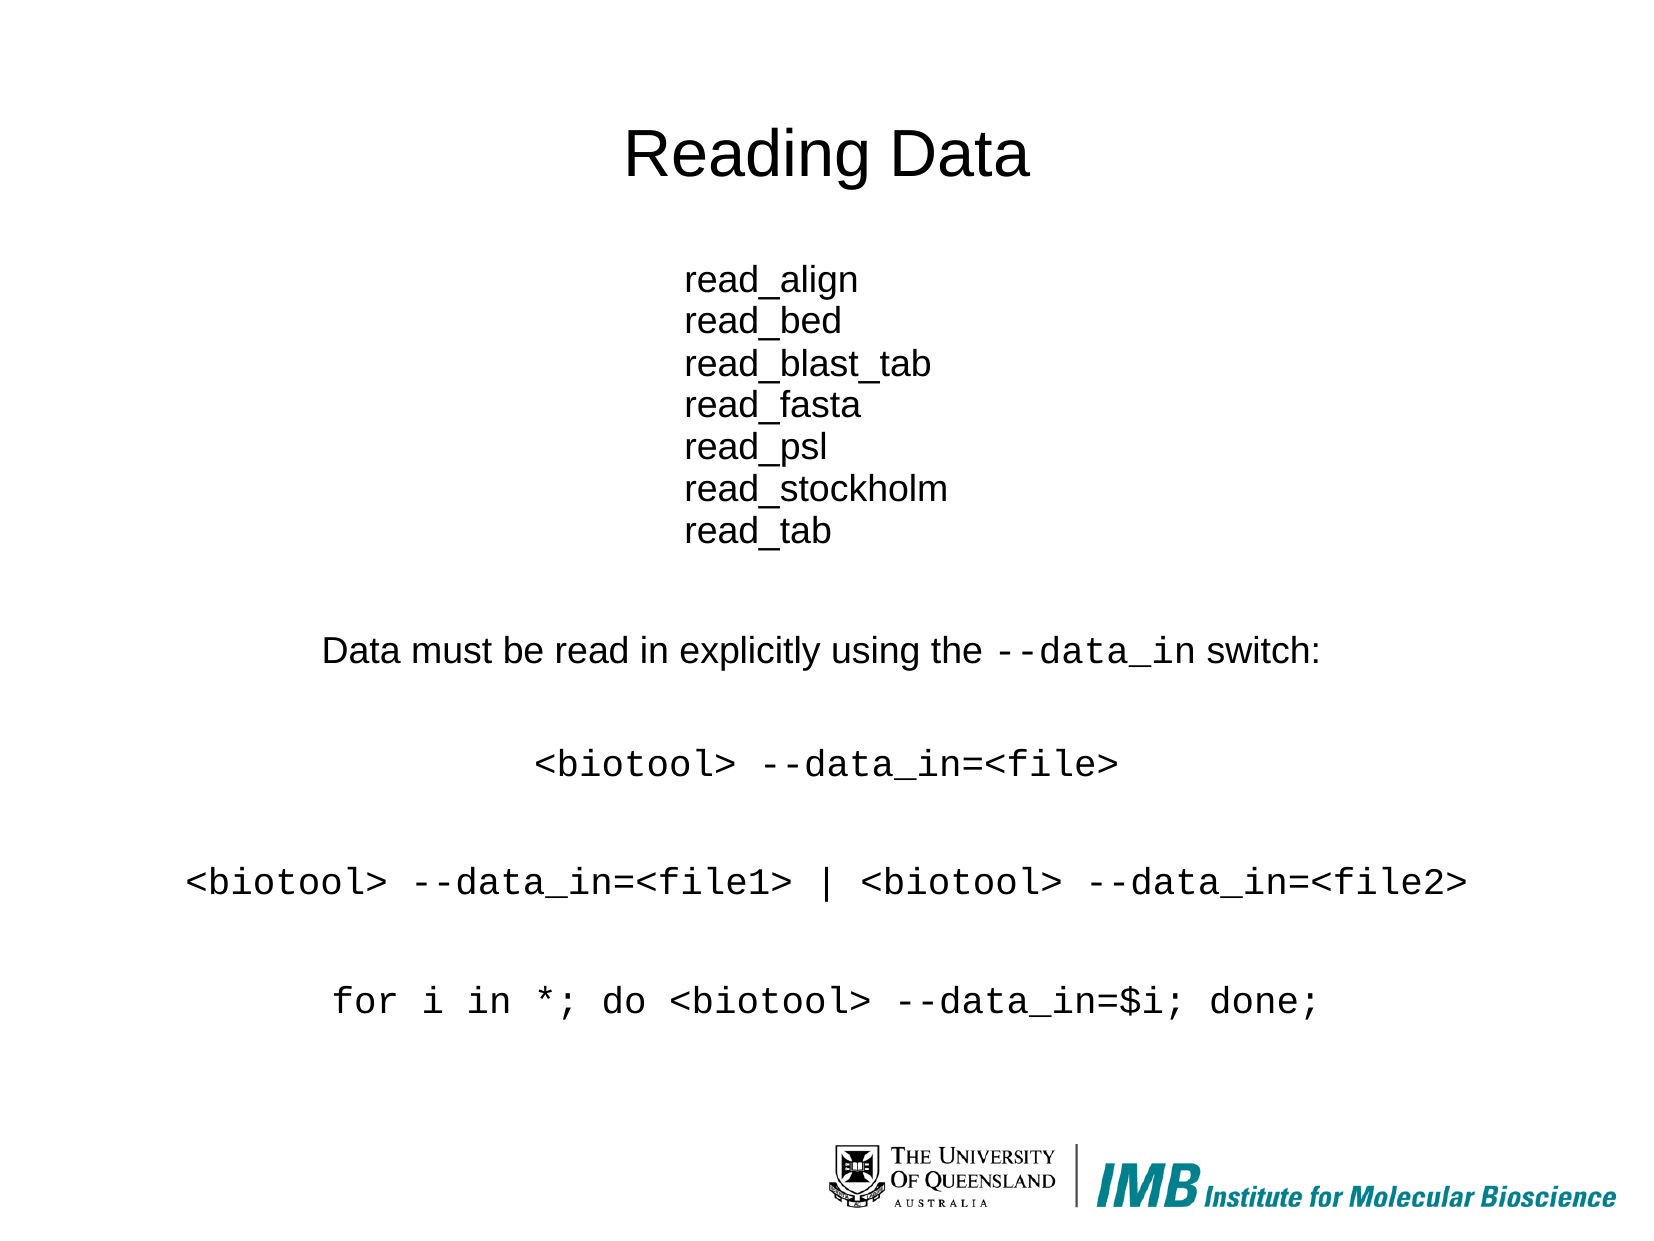

# Reading Data
read_align
read_bed
read_blast_tab
read_fasta
read_psl
read_stockholm
read_tab
Data must be read in explicitly using the --data_in switch:
<biotool> --data_in=<file>
<biotool> --data_in=<file1> | <biotool> --data_in=<file2>
for i in *; do <biotool> --data_in=$i; done;